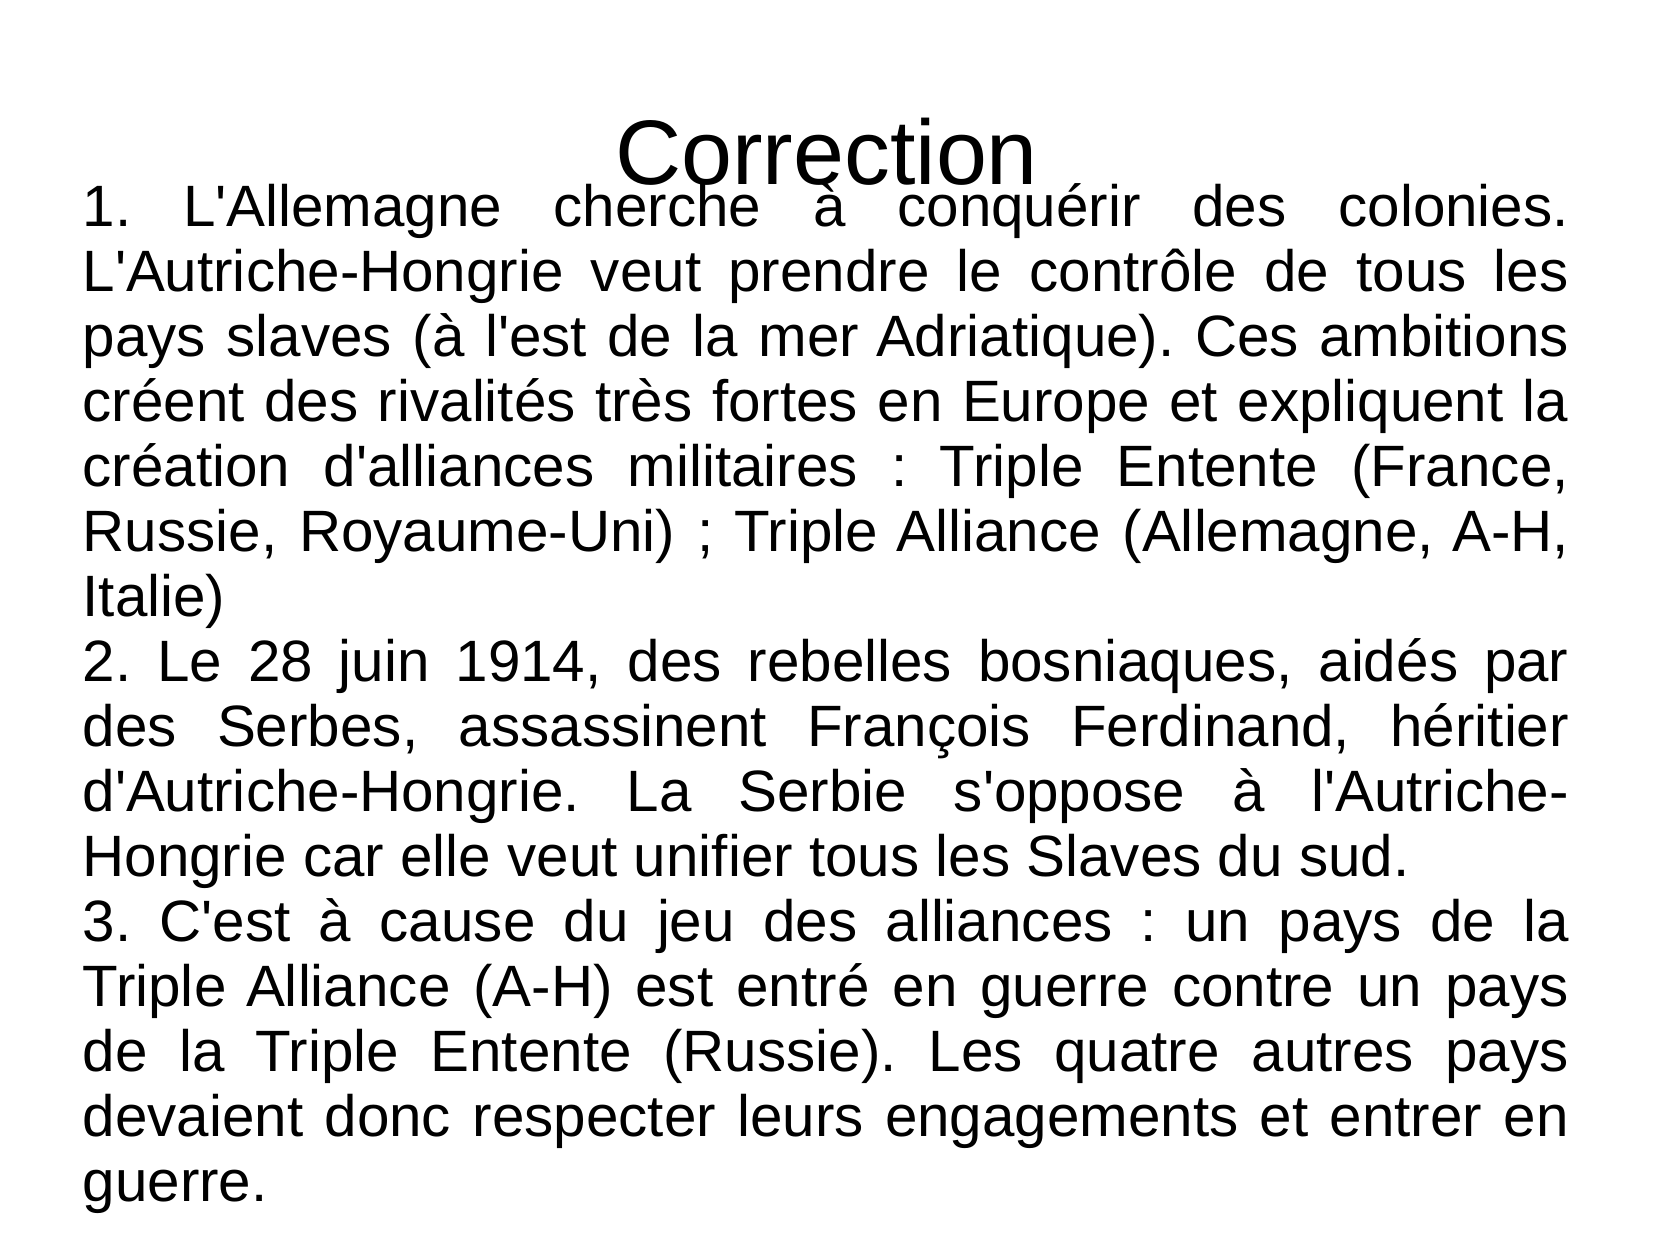

# Correction
1. L'Allemagne cherche à conquérir des colonies. L'Autriche-Hongrie veut prendre le contrôle de tous les pays slaves (à l'est de la mer Adriatique). Ces ambitions créent des rivalités très fortes en Europe et expliquent la création d'alliances militaires : Triple Entente (France, Russie, Royaume-Uni) ; Triple Alliance (Allemagne, A-H, Italie)
2. Le 28 juin 1914, des rebelles bosniaques, aidés par des Serbes, assassinent François Ferdinand, héritier d'Autriche-Hongrie. La Serbie s'oppose à l'Autriche-Hongrie car elle veut unifier tous les Slaves du sud.
3. C'est à cause du jeu des alliances : un pays de la Triple Alliance (A-H) est entré en guerre contre un pays de la Triple Entente (Russie). Les quatre autres pays devaient donc respecter leurs engagements et entrer en guerre.